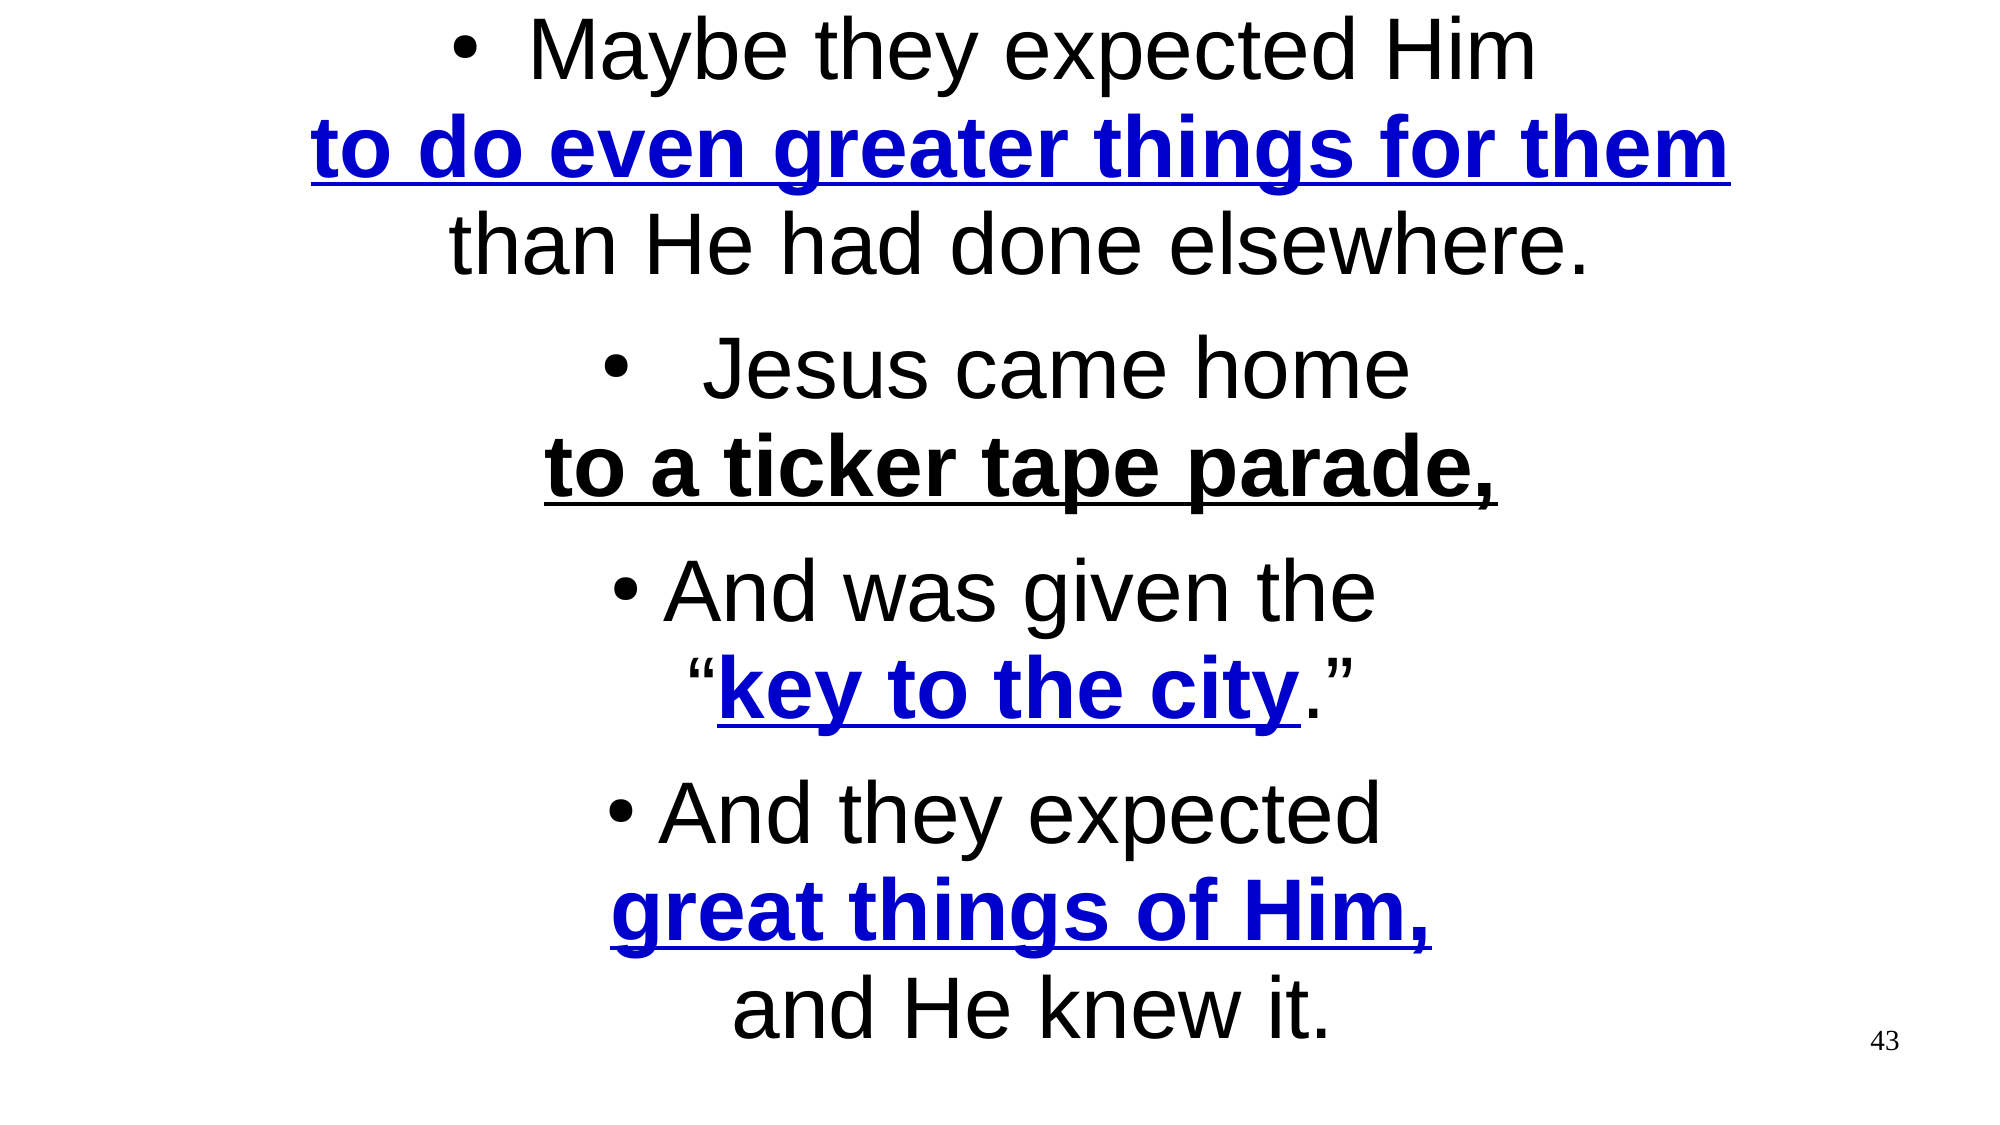

# Maybe they expected Him to do even greater things for them than He had done elsewhere.
 Jesus came home
to a ticker tape parade,
And was given the
“key to the city.”
And they expected
great things of Him,
and He knew it.
43